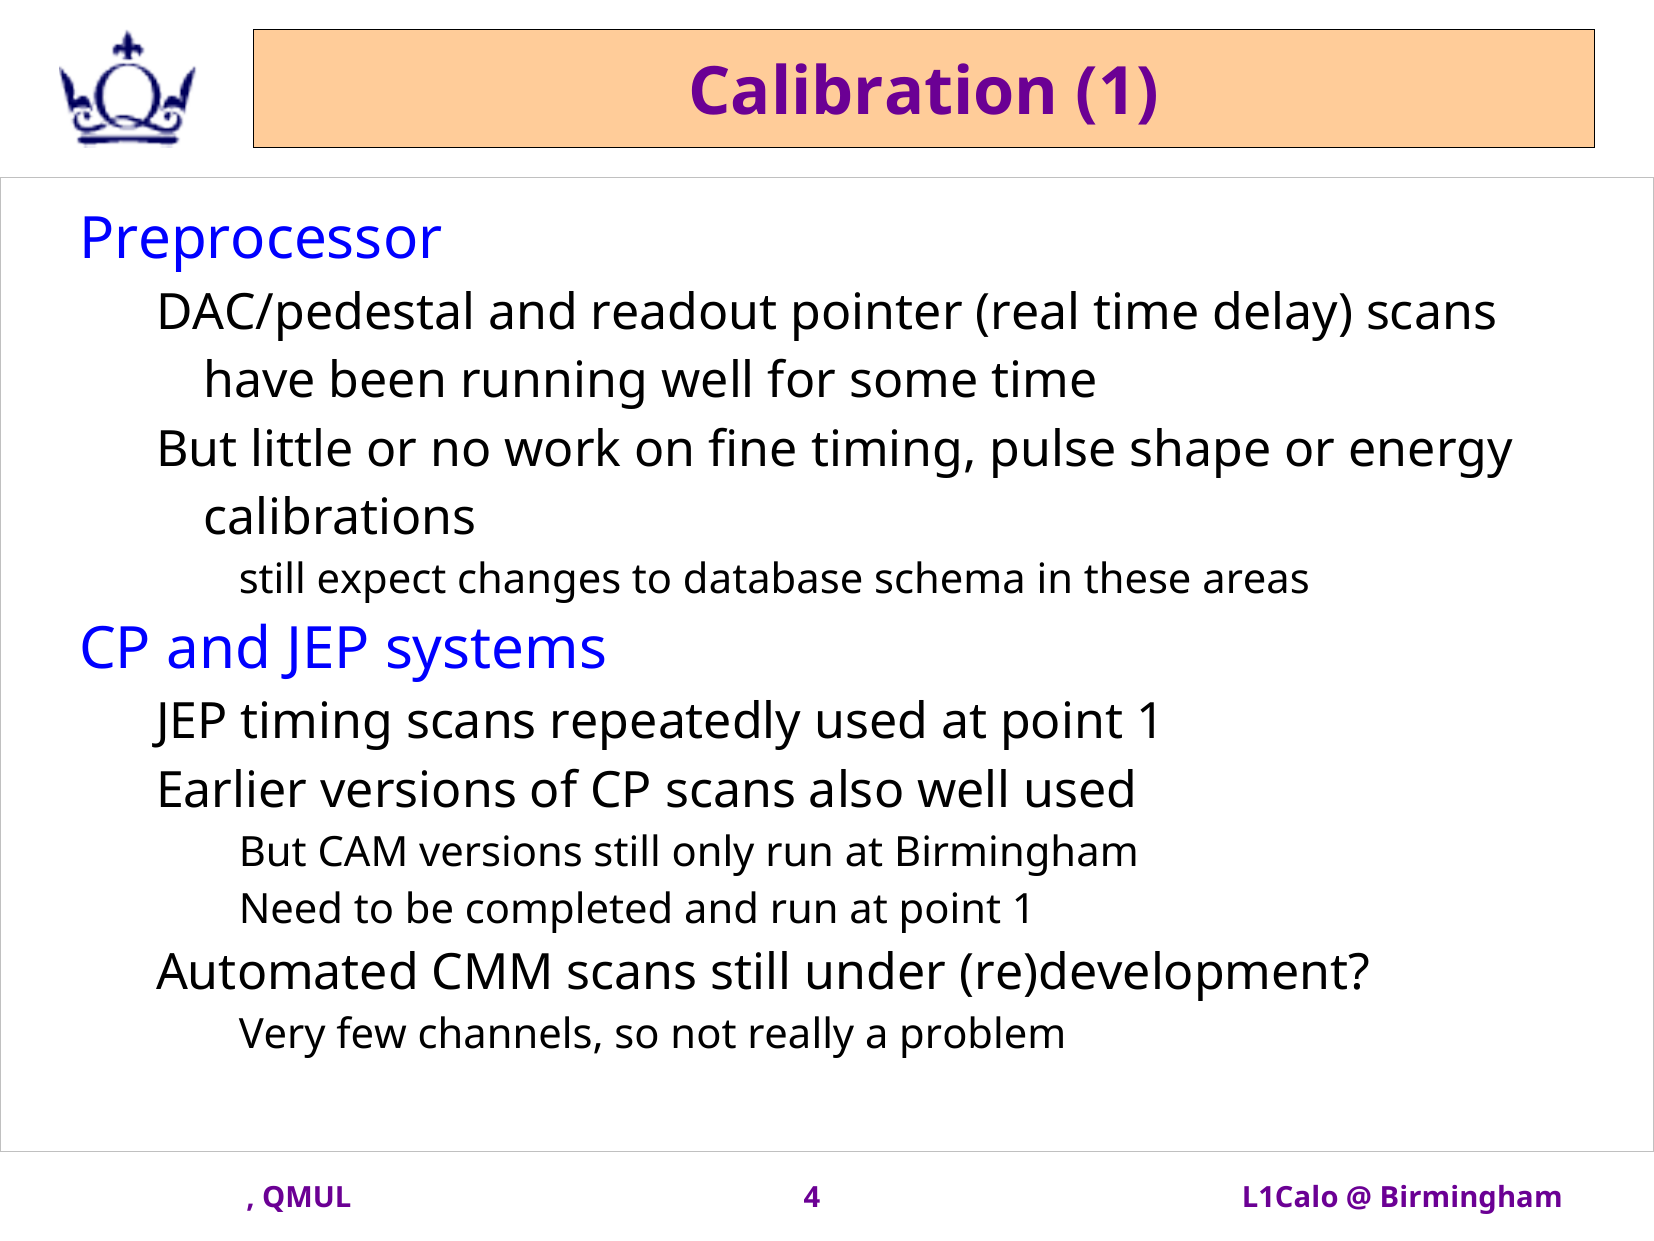

# Calibration (1)
Preprocessor
DAC/pedestal and readout pointer (real time delay) scans have been running well for some time
But little or no work on fine timing, pulse shape or energy calibrations
still expect changes to database schema in these areas
CP and JEP systems
JEP timing scans repeatedly used at point 1
Earlier versions of CP scans also well used
But CAM versions still only run at Birmingham
Need to be completed and run at point 1
Automated CMM scans still under (re)development?
Very few channels, so not really a problem